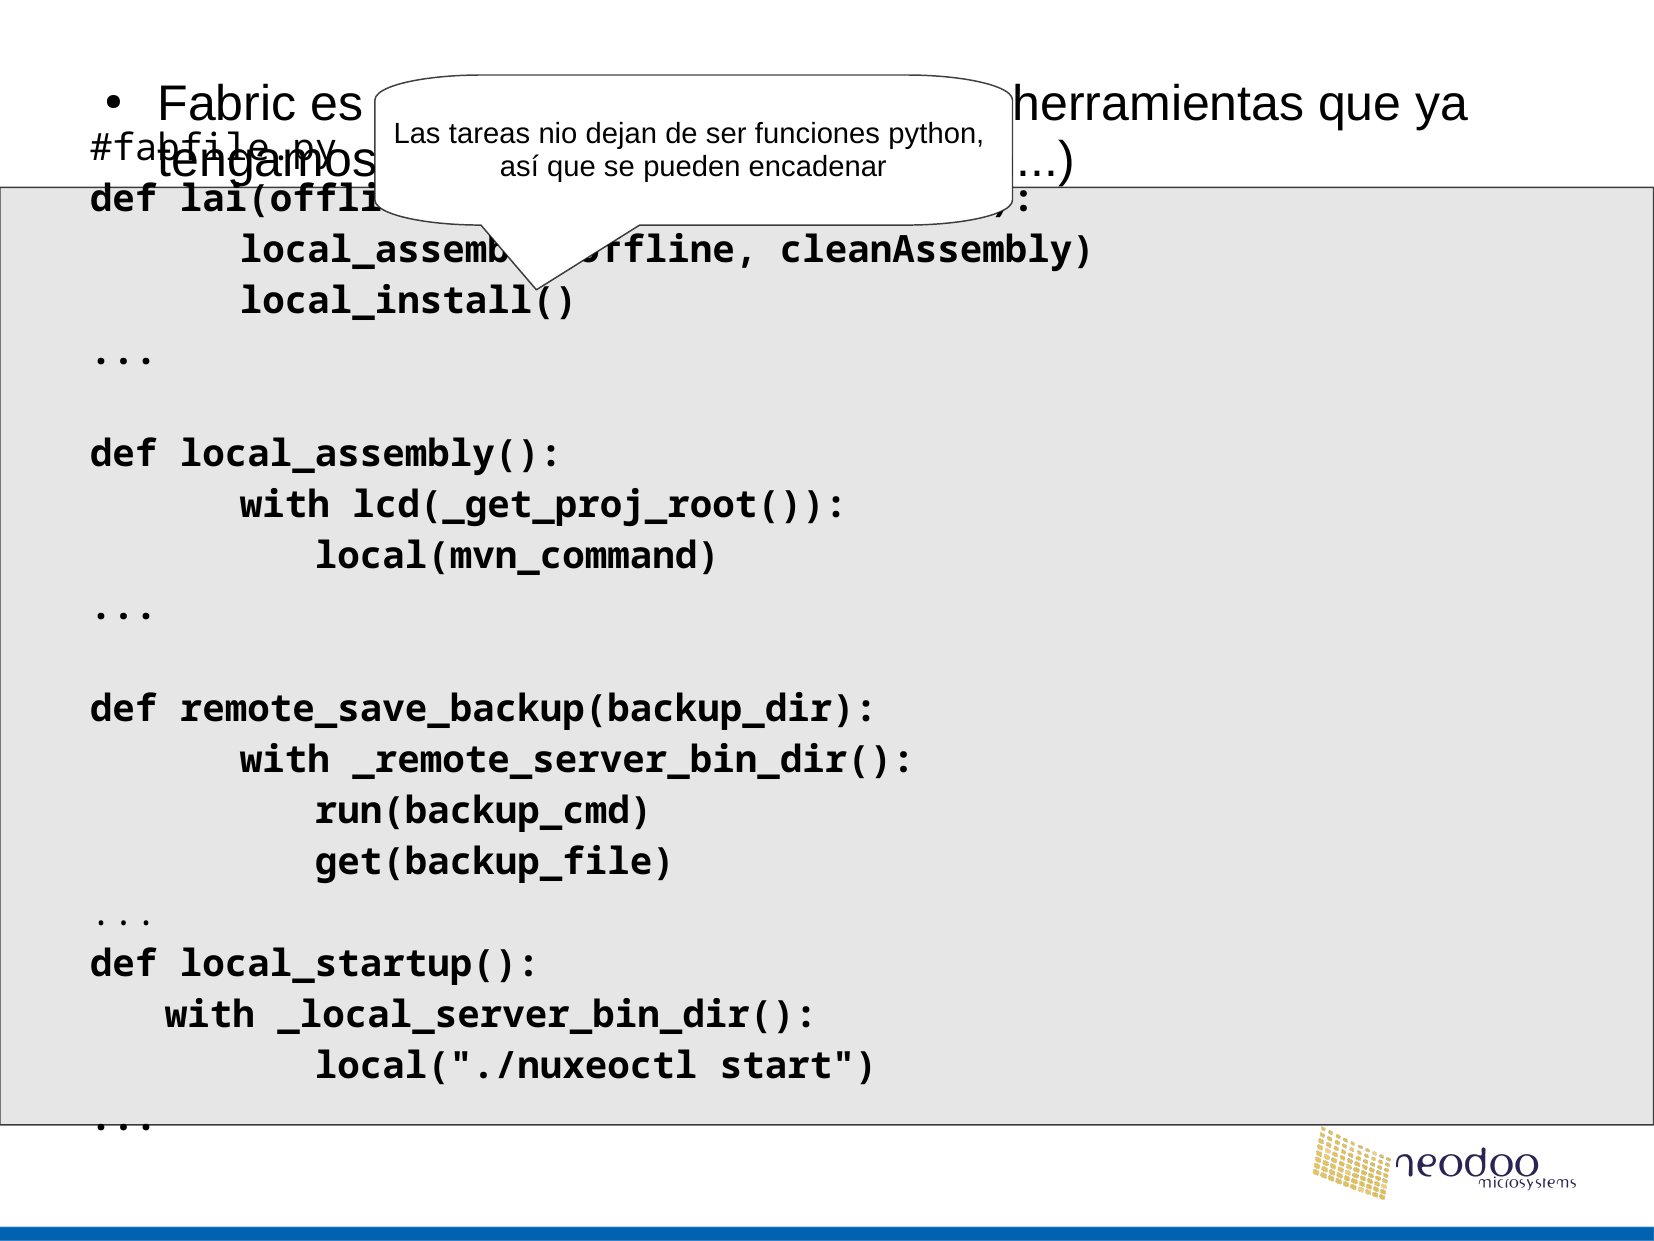

# Fabric es muy útil integrando aquellas herramientas que ya tengamos (make, mvn, scripts en bash...)
Las tareas nio dejan de ser funciones python,
así que se pueden encadenar
	#fabfile.py
	def lai(offline=True, cleanAssembly=True):
			local_assembly(offline, cleanAssembly)
			local_install()
	...
	def local_assembly():
			with lcd(_get_proj_root()):
				local(mvn_command)
	...
	def remote_save_backup(backup_dir):
			with _remote_server_bin_dir():
				run(backup_cmd)
				get(backup_file)
	...
	def local_startup():
 		with _local_server_bin_dir():
				local("./nuxeoctl start")
	...